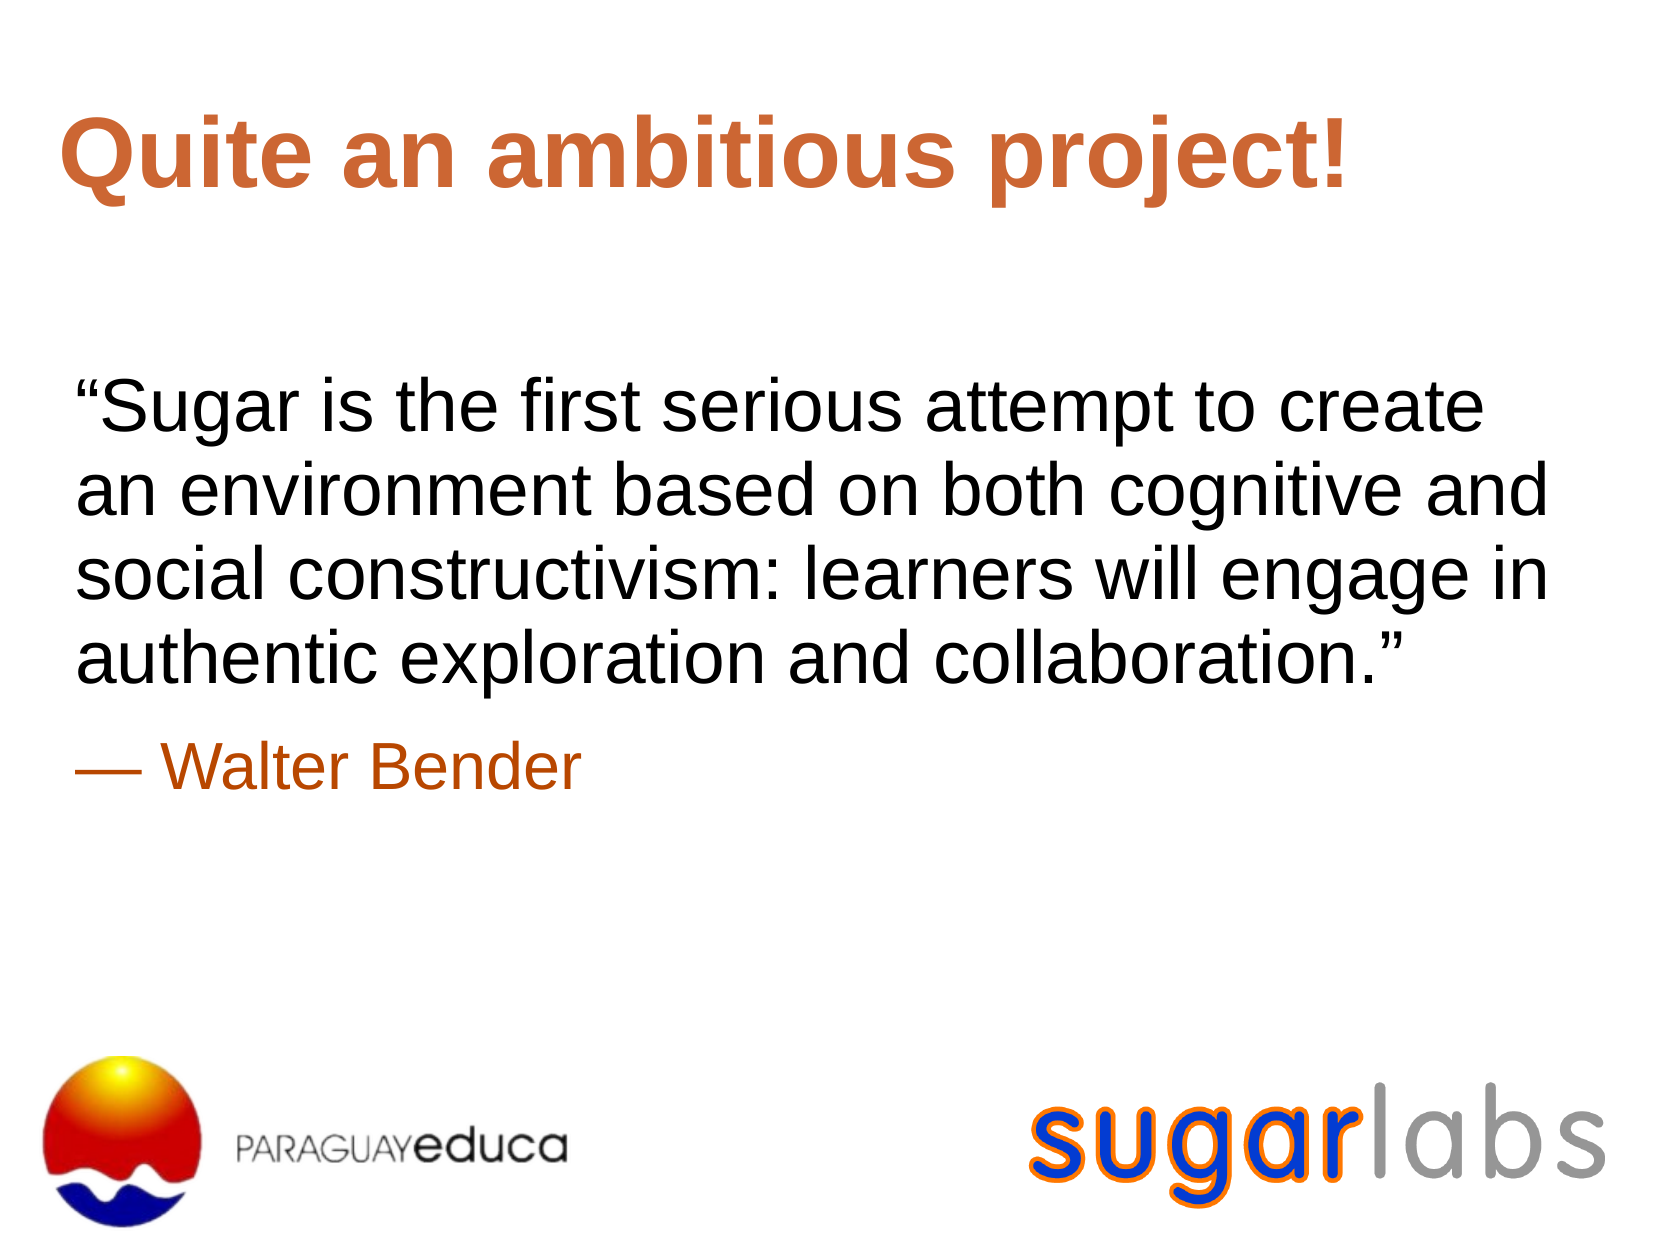

# Quite an ambitious project!
“Sugar is the first serious attempt to create an environment based on both cognitive and social constructivism: learners will engage in authentic exploration and collaboration.”
— Walter Bender